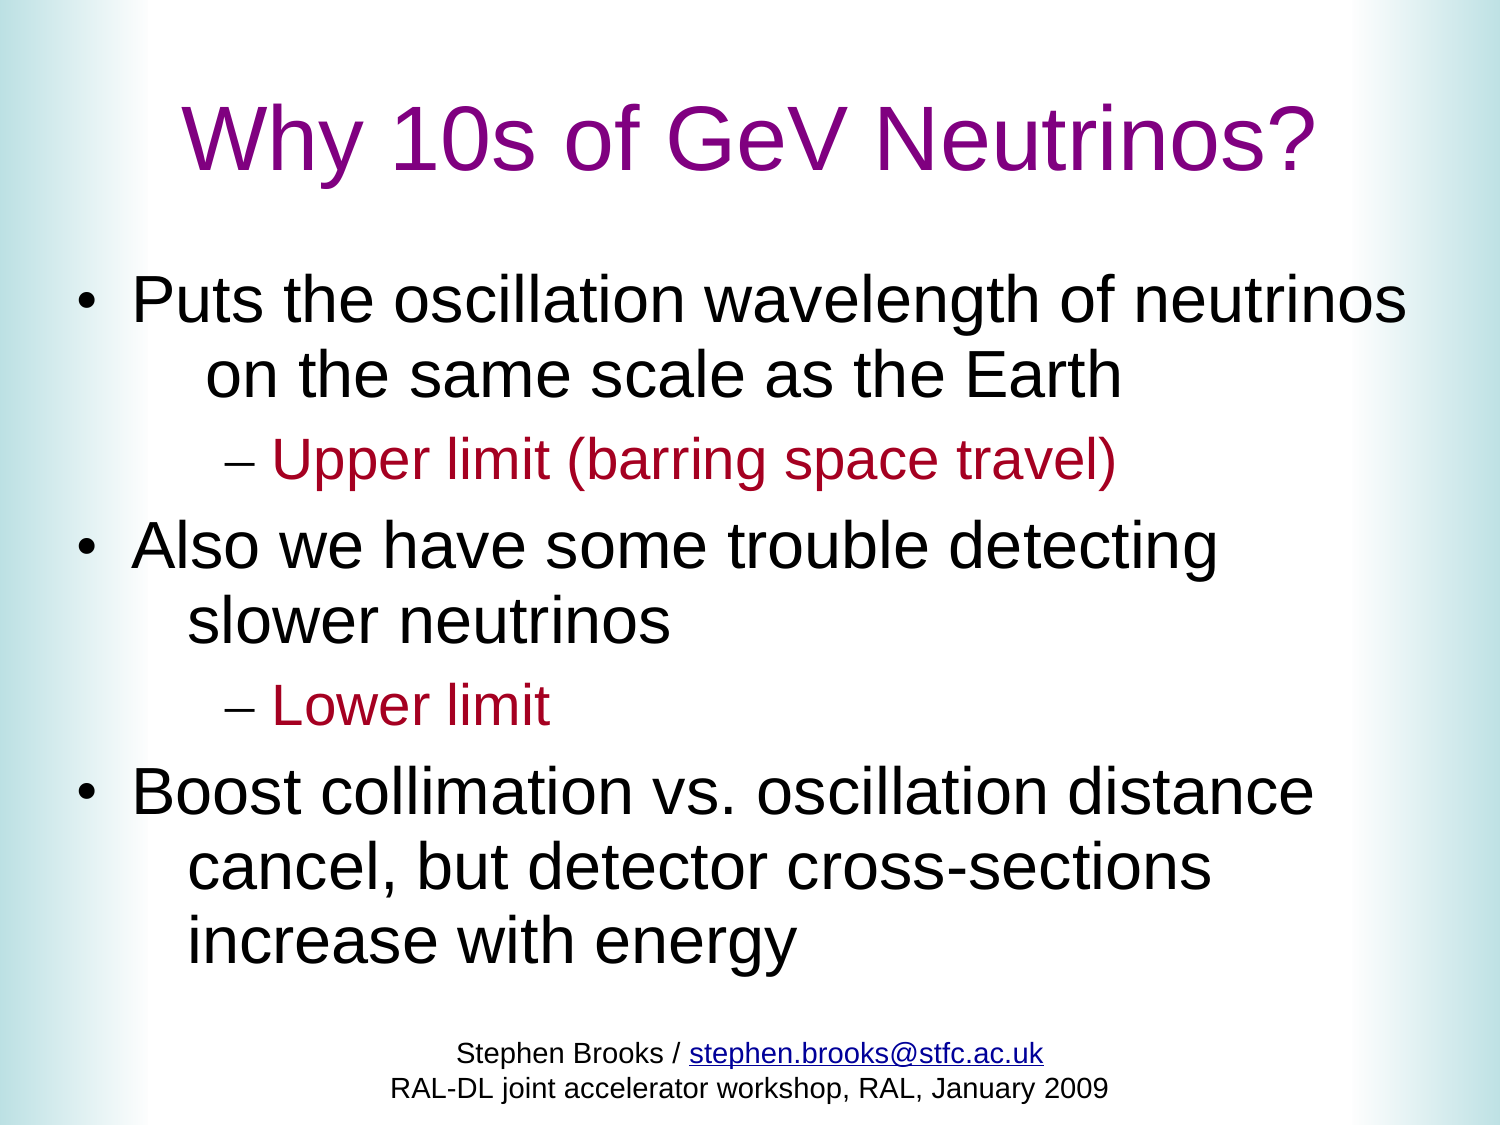

# Why 10s of GeV Neutrinos?
Puts the oscillation wavelength of neutrinos on the same scale as the Earth
Upper limit (barring space travel)
Also we have some trouble detecting slower neutrinos
Lower limit
Boost collimation vs. oscillation distance cancel, but detector cross-sections increase with energy